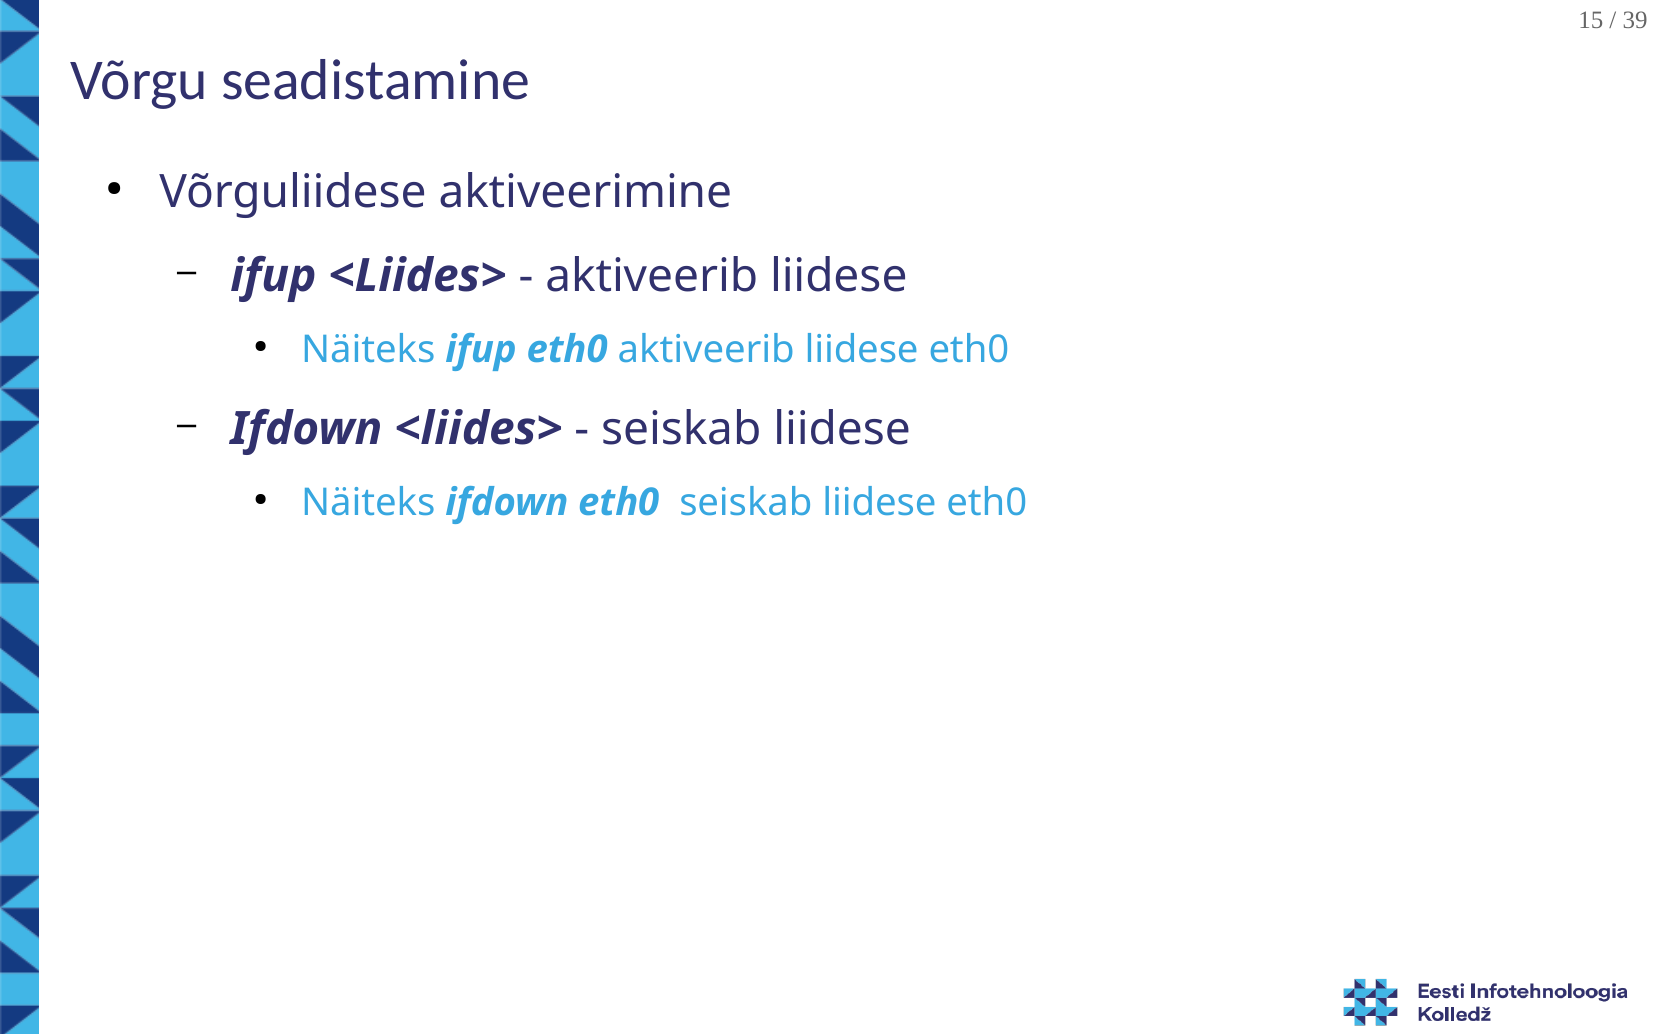

# Võrgu seadistamine
Võrguliidese aktiveerimine
ifup <Liides> - aktiveerib liidese
Näiteks ifup eth0 aktiveerib liidese eth0
Ifdown <liides> - seiskab liidese
Näiteks ifdown eth0 seiskab liidese eth0